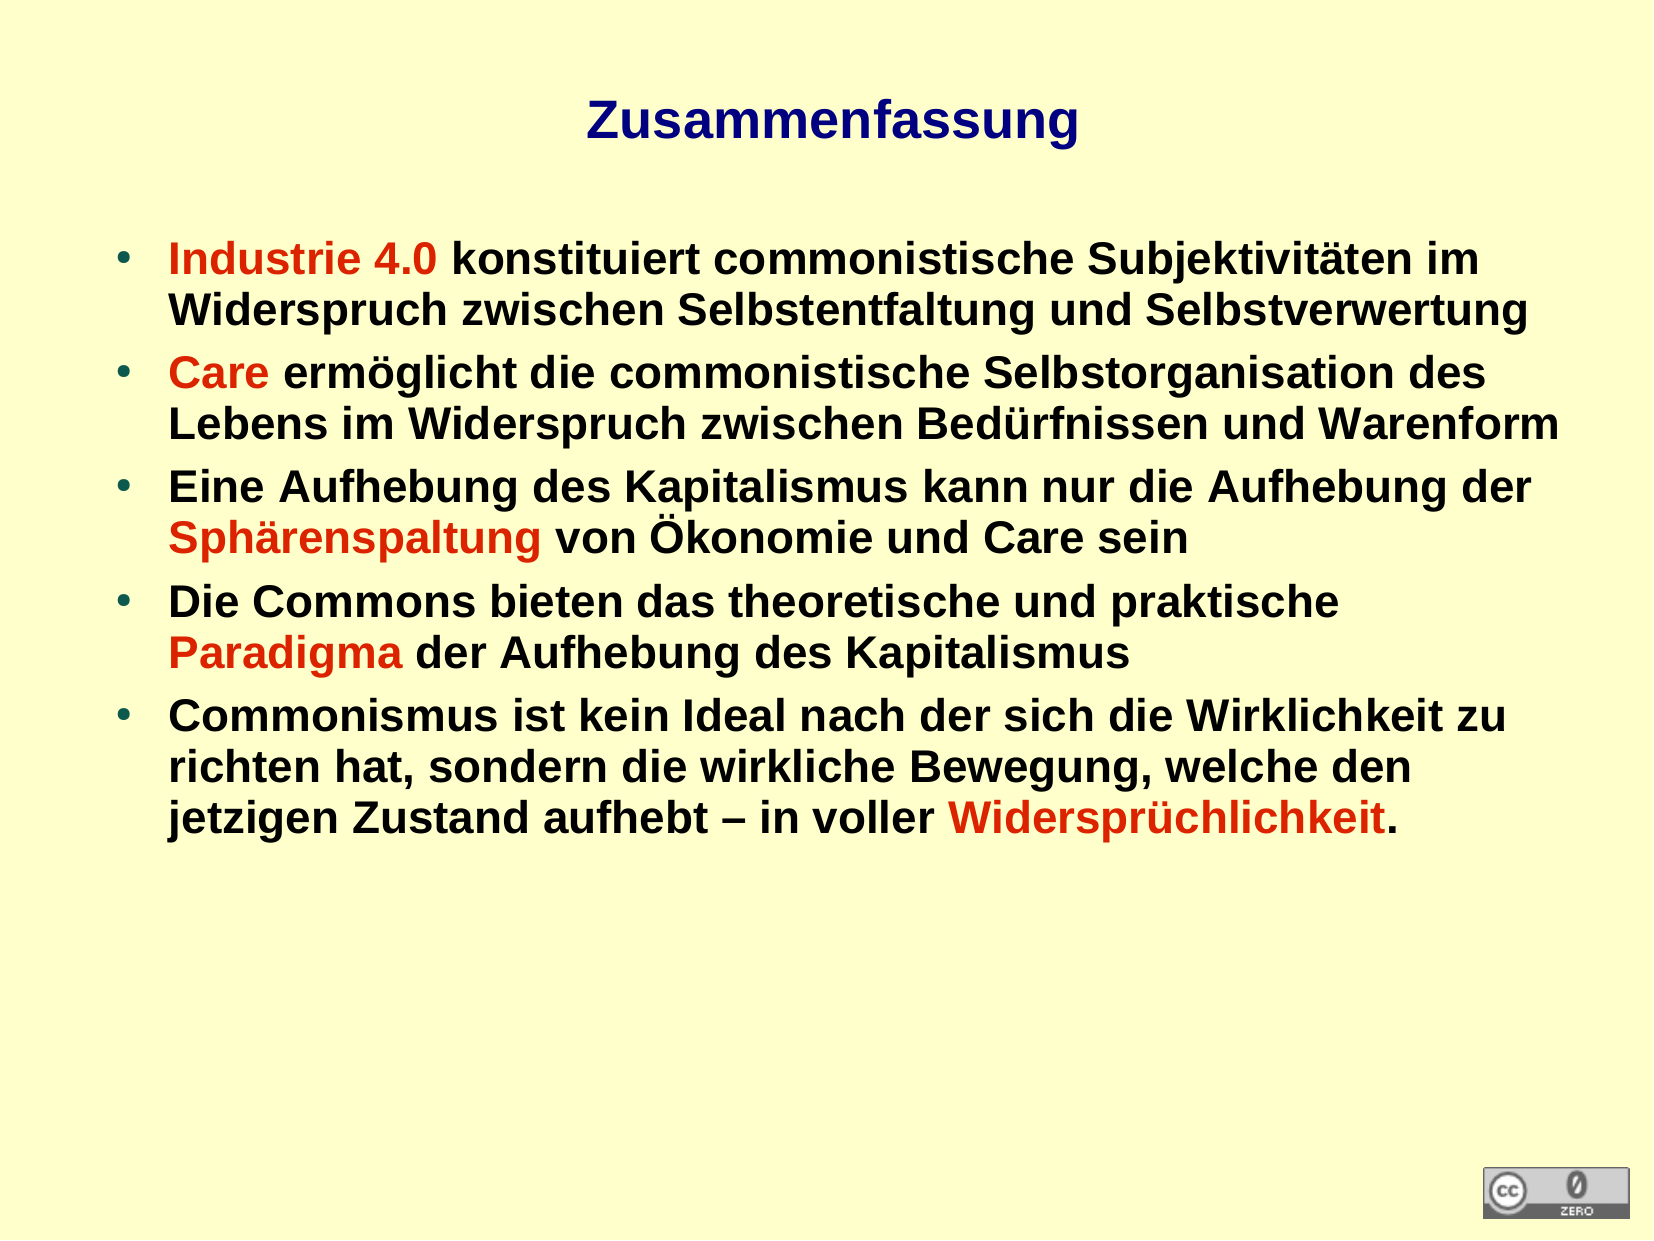

# Zusammenfassung
Industrie 4.0 konstituiert commonistische Subjektivitäten im Widerspruch zwischen Selbstentfaltung und Selbstverwertung
Care ermöglicht die commonistische Selbstorganisation des Lebens im Widerspruch zwischen Bedürfnissen und Warenform
Eine Aufhebung des Kapitalismus kann nur die Aufhebung der Sphärenspaltung von Ökonomie und Care sein
Die Commons bieten das theoretische und praktische Paradigma der Aufhebung des Kapitalismus
Commonismus ist kein Ideal nach der sich die Wirklichkeit zu richten hat, sondern die wirkliche Bewegung, welche den jetzigen Zustand aufhebt – in voller Widersprüchlichkeit.